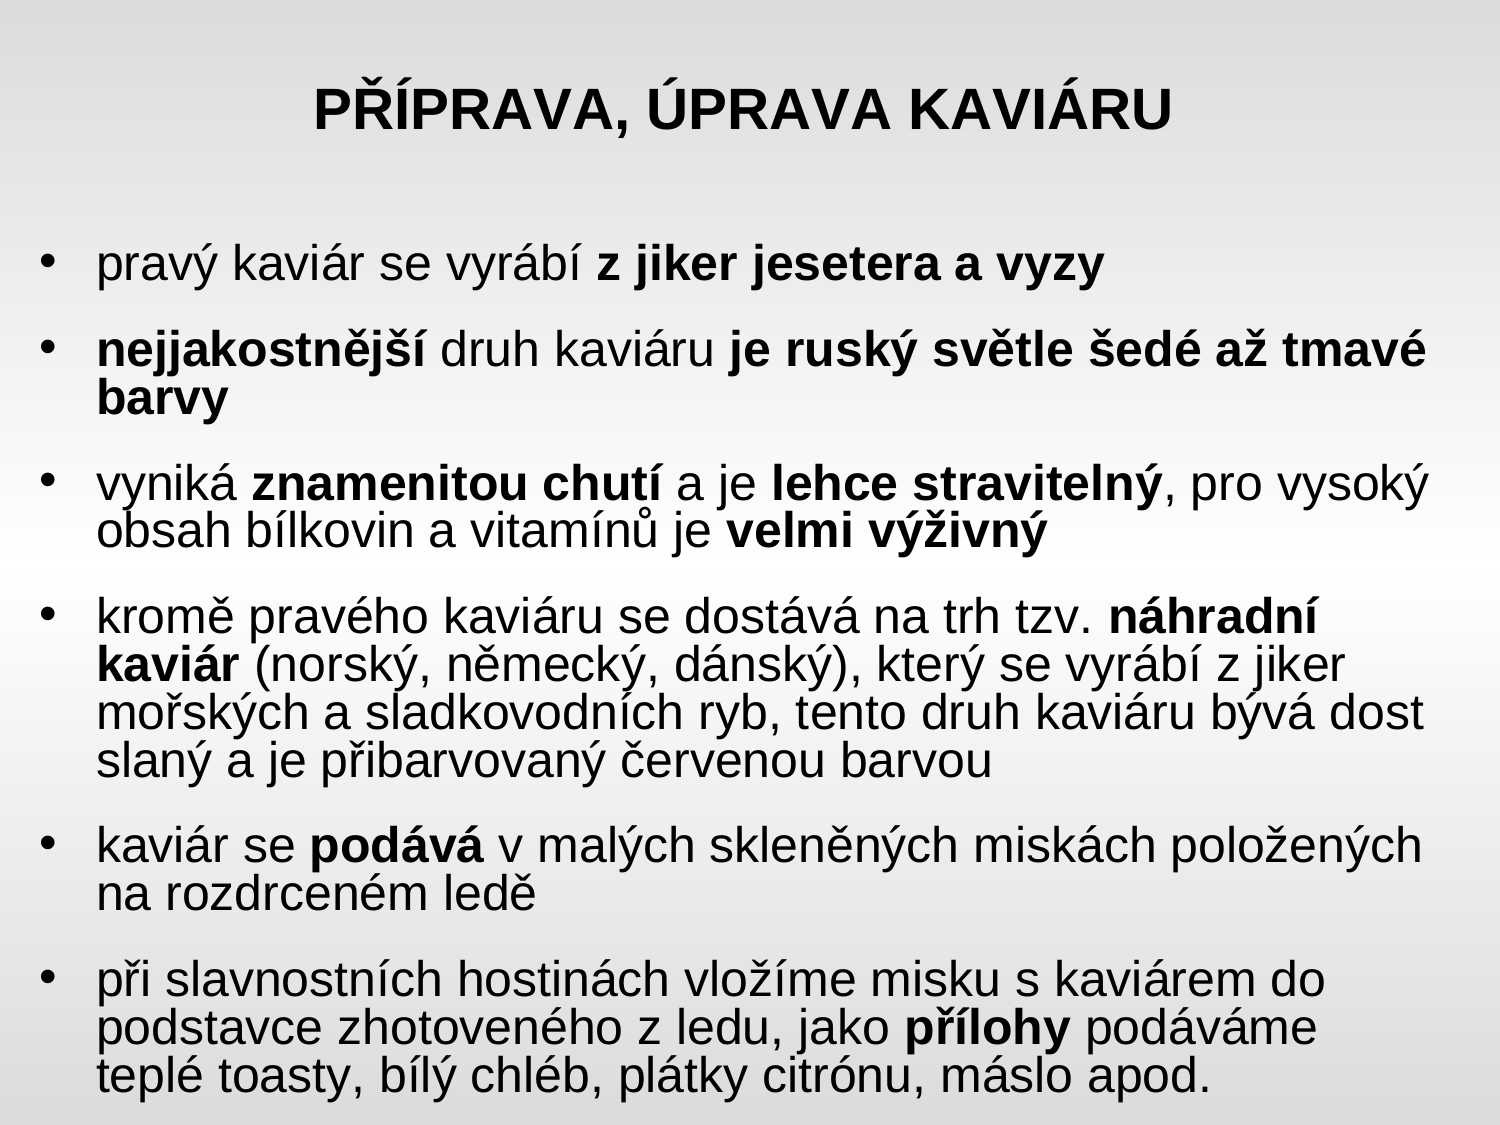

# PŘÍPRAVA, ÚPRAVA KAVIÁRU
pravý kaviár se vyrábí z jiker jesetera a vyzy
nejjakostnější druh kaviáru je ruský světle šedé až tmavé barvy
vyniká znamenitou chutí a je lehce stravitelný, pro vysoký obsah bílkovin a vitamínů je velmi výživný
kromě pravého kaviáru se dostává na trh tzv. náhradní kaviár (norský, německý, dánský), který se vyrábí z jiker mořských a sladkovodních ryb, tento druh kaviáru bývá dost slaný a je přibarvovaný červenou barvou
kaviár se podává v malých skleněných miskách položených na rozdrceném ledě
při slavnostních hostinách vložíme misku s kaviárem do podstavce zhotoveného z ledu, jako přílohy podáváme teplé toasty, bílý chléb, plátky citrónu, máslo apod.